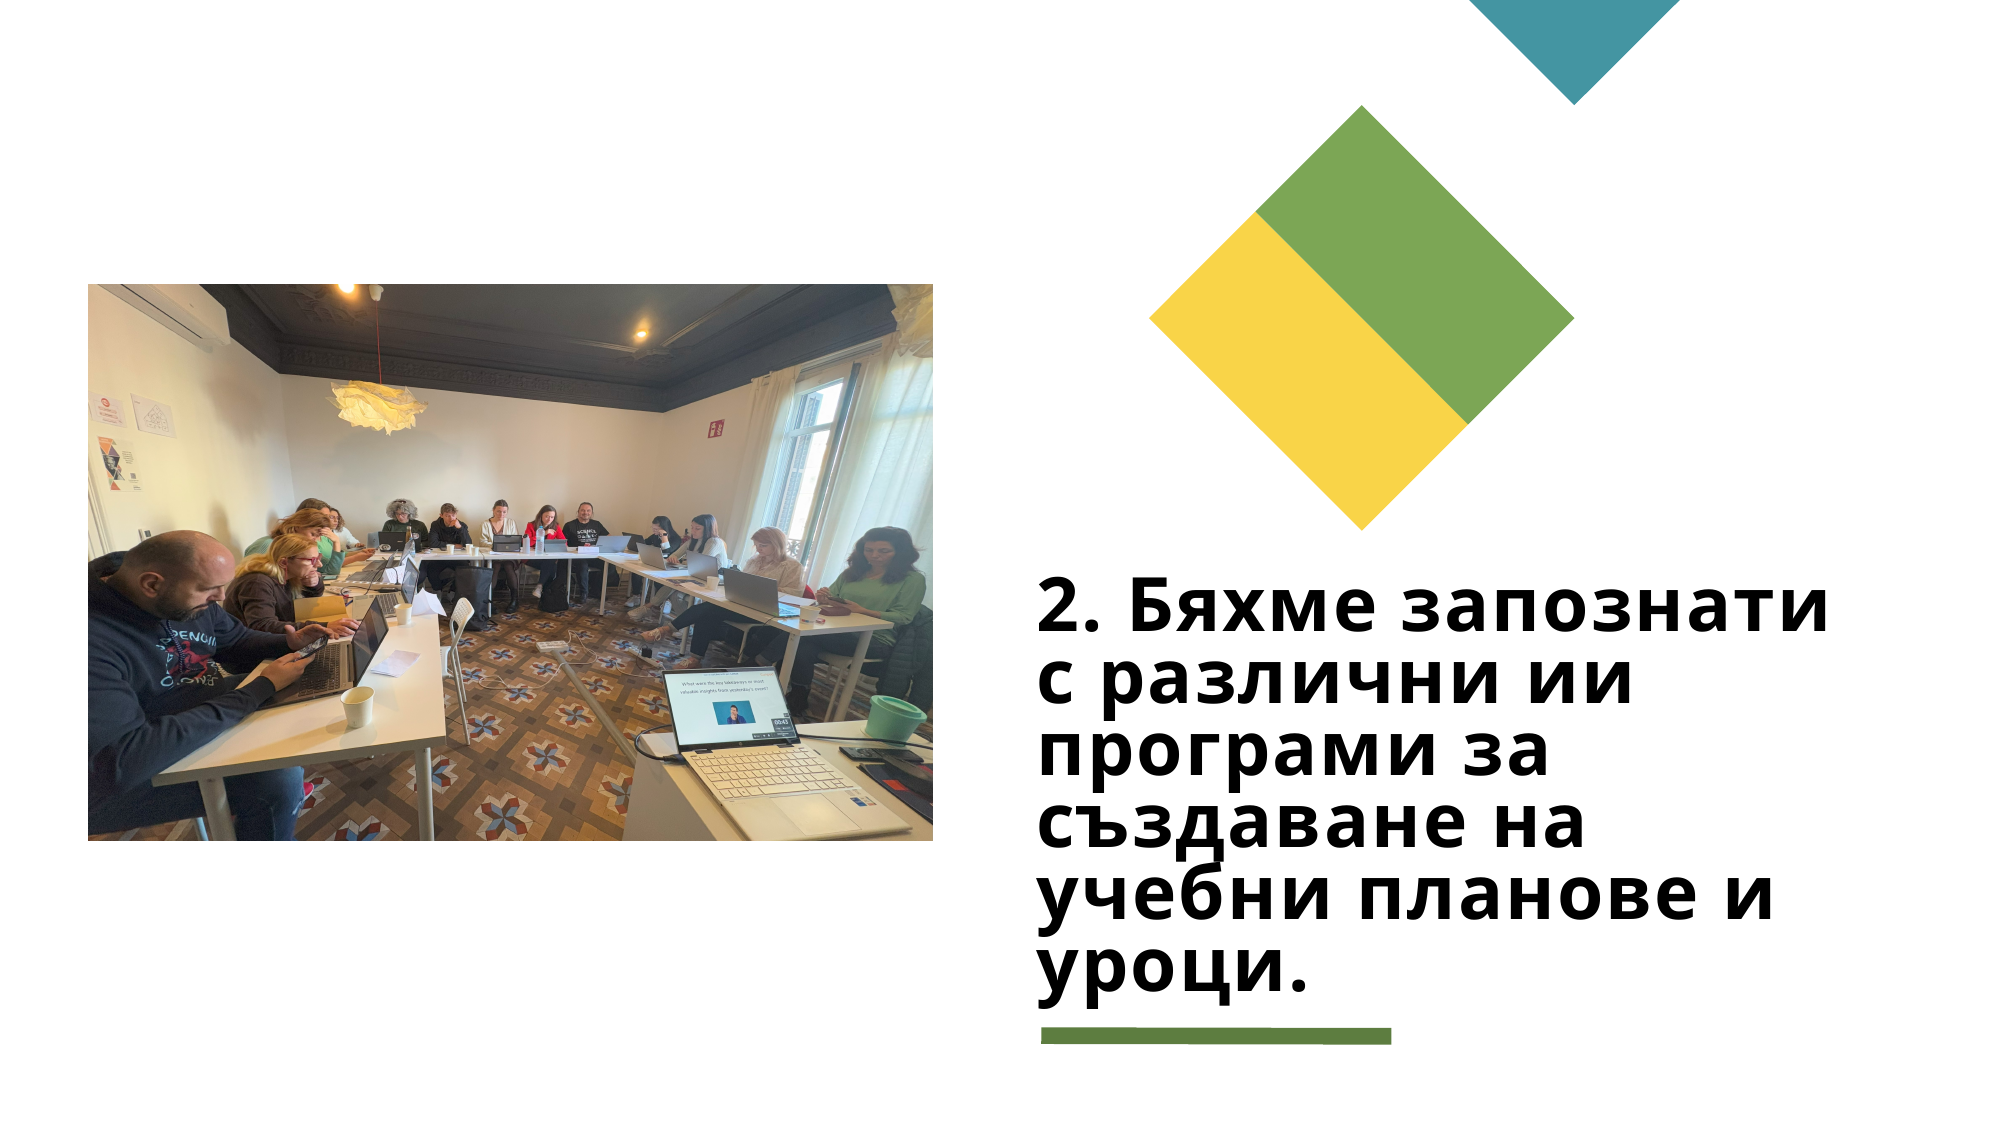

# 2. Бяхме запознати с различни ии програми за създаване на учебни планове и уроци.